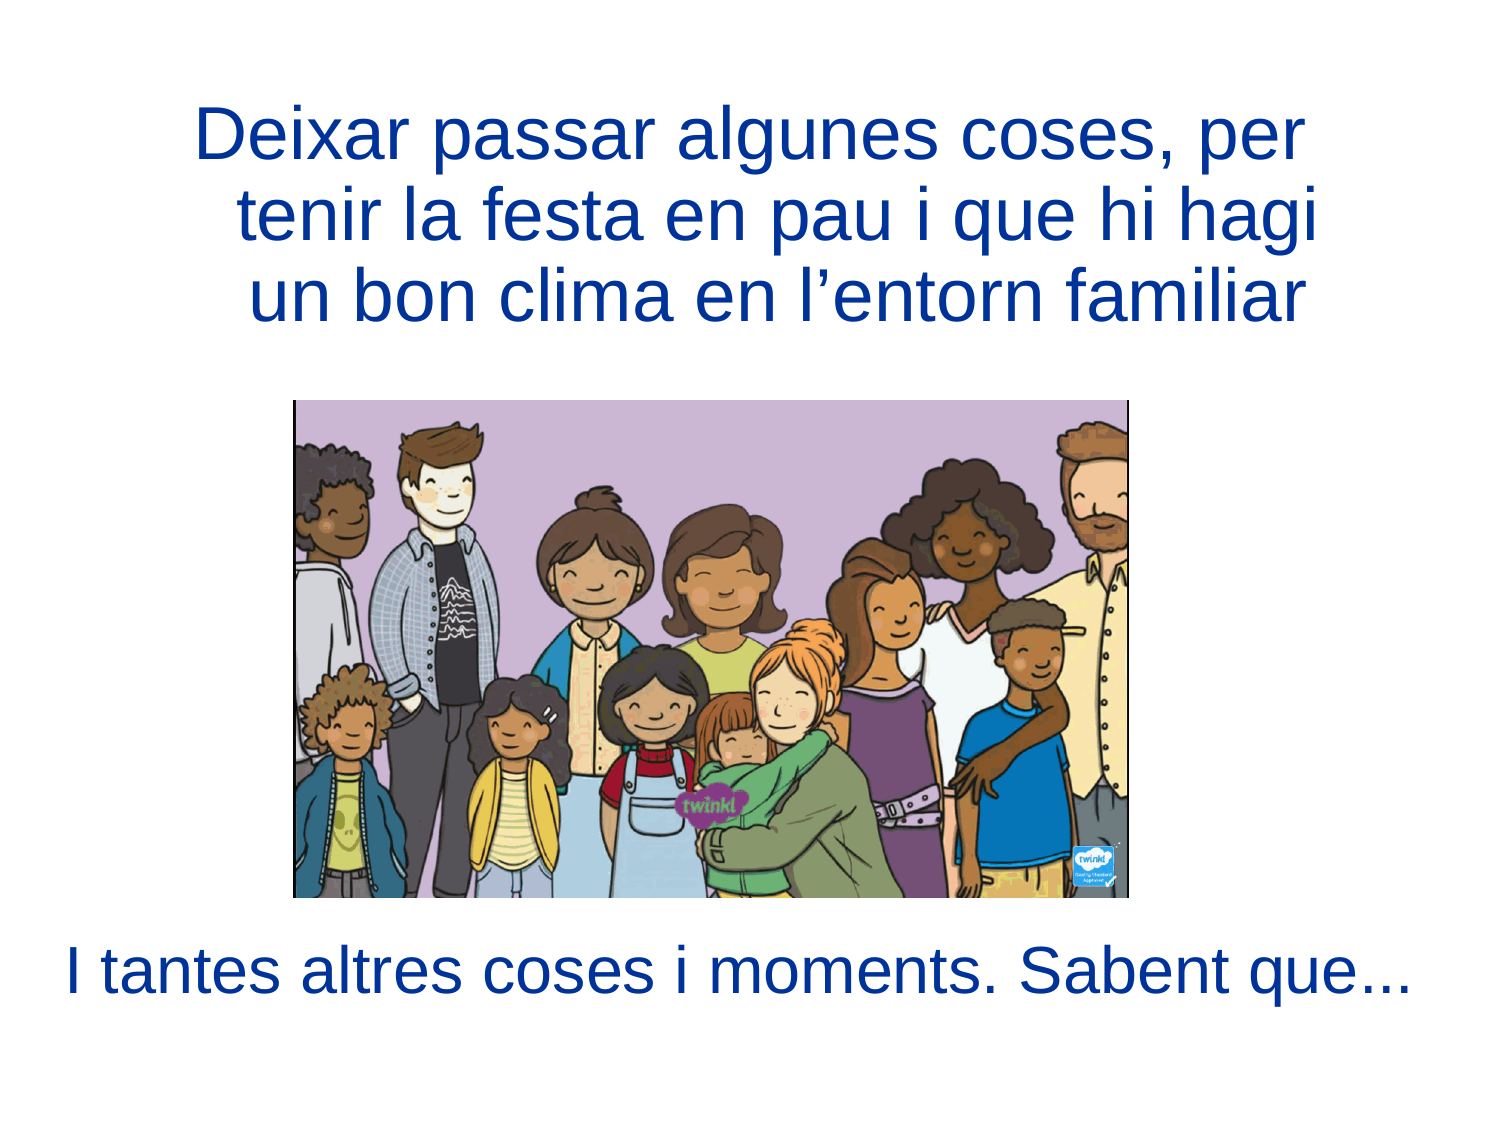

# Deixar passar algunes coses, per tenir la festa en pau i que hi hagi un bon clima en l’entorn familiar
I tantes altres coses i moments. Sabent que...